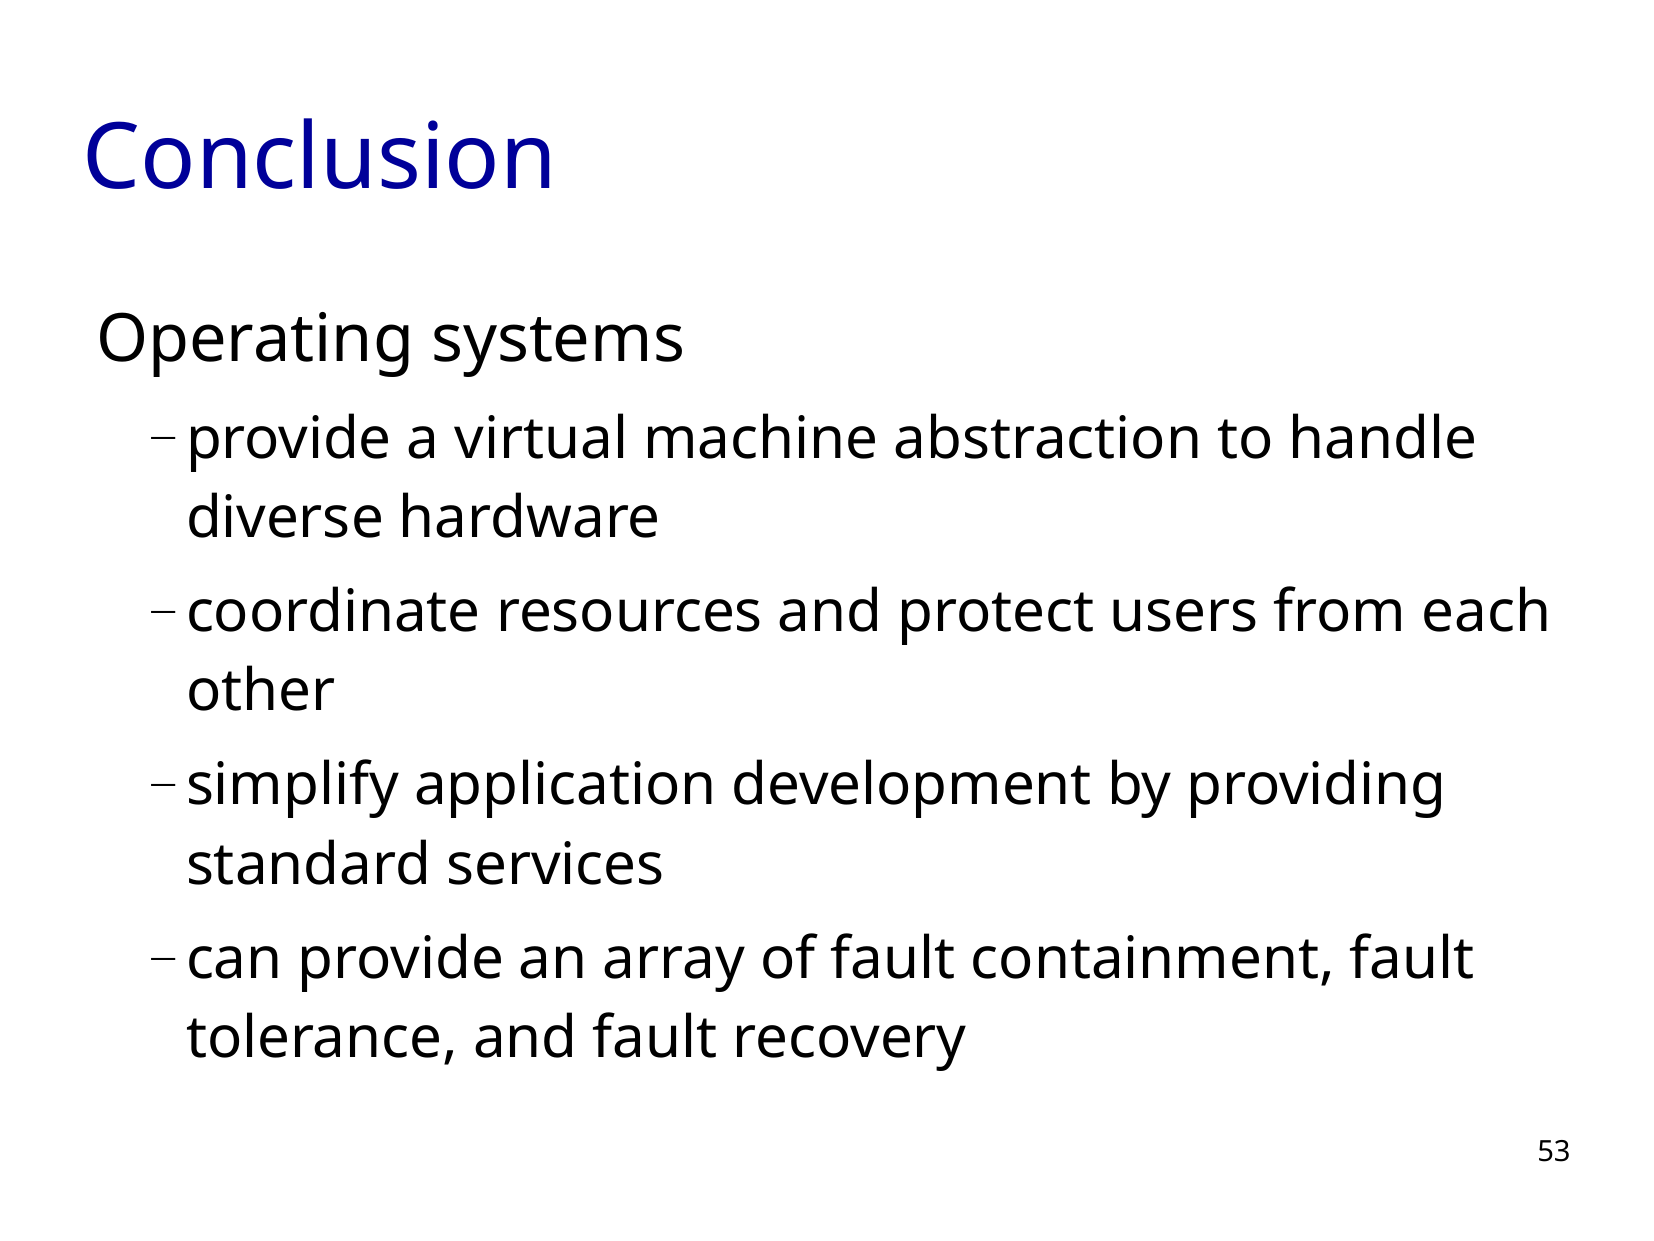

# Conclusion
Operating systems
provide a virtual machine abstraction to handle diverse hardware
coordinate resources and protect users from each other
simplify application development by providing standard services
can provide an array of fault containment, fault tolerance, and fault recovery
53